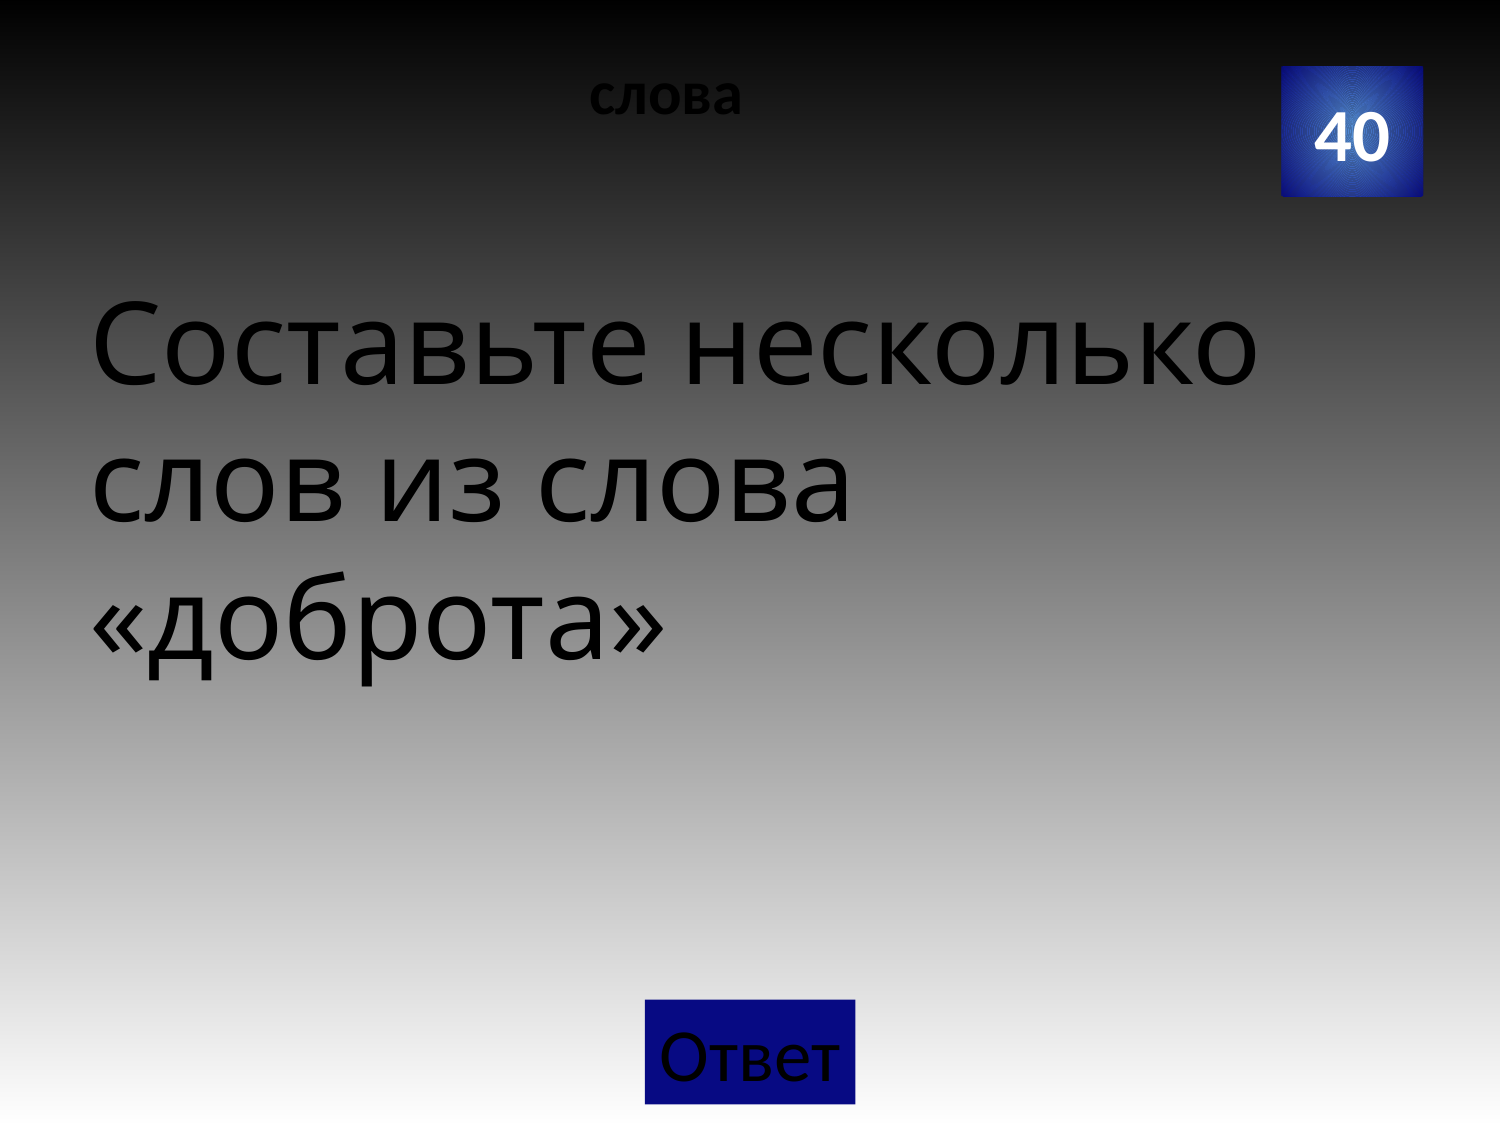

# слова
40
Составьте несколько слов из слова «доброта»